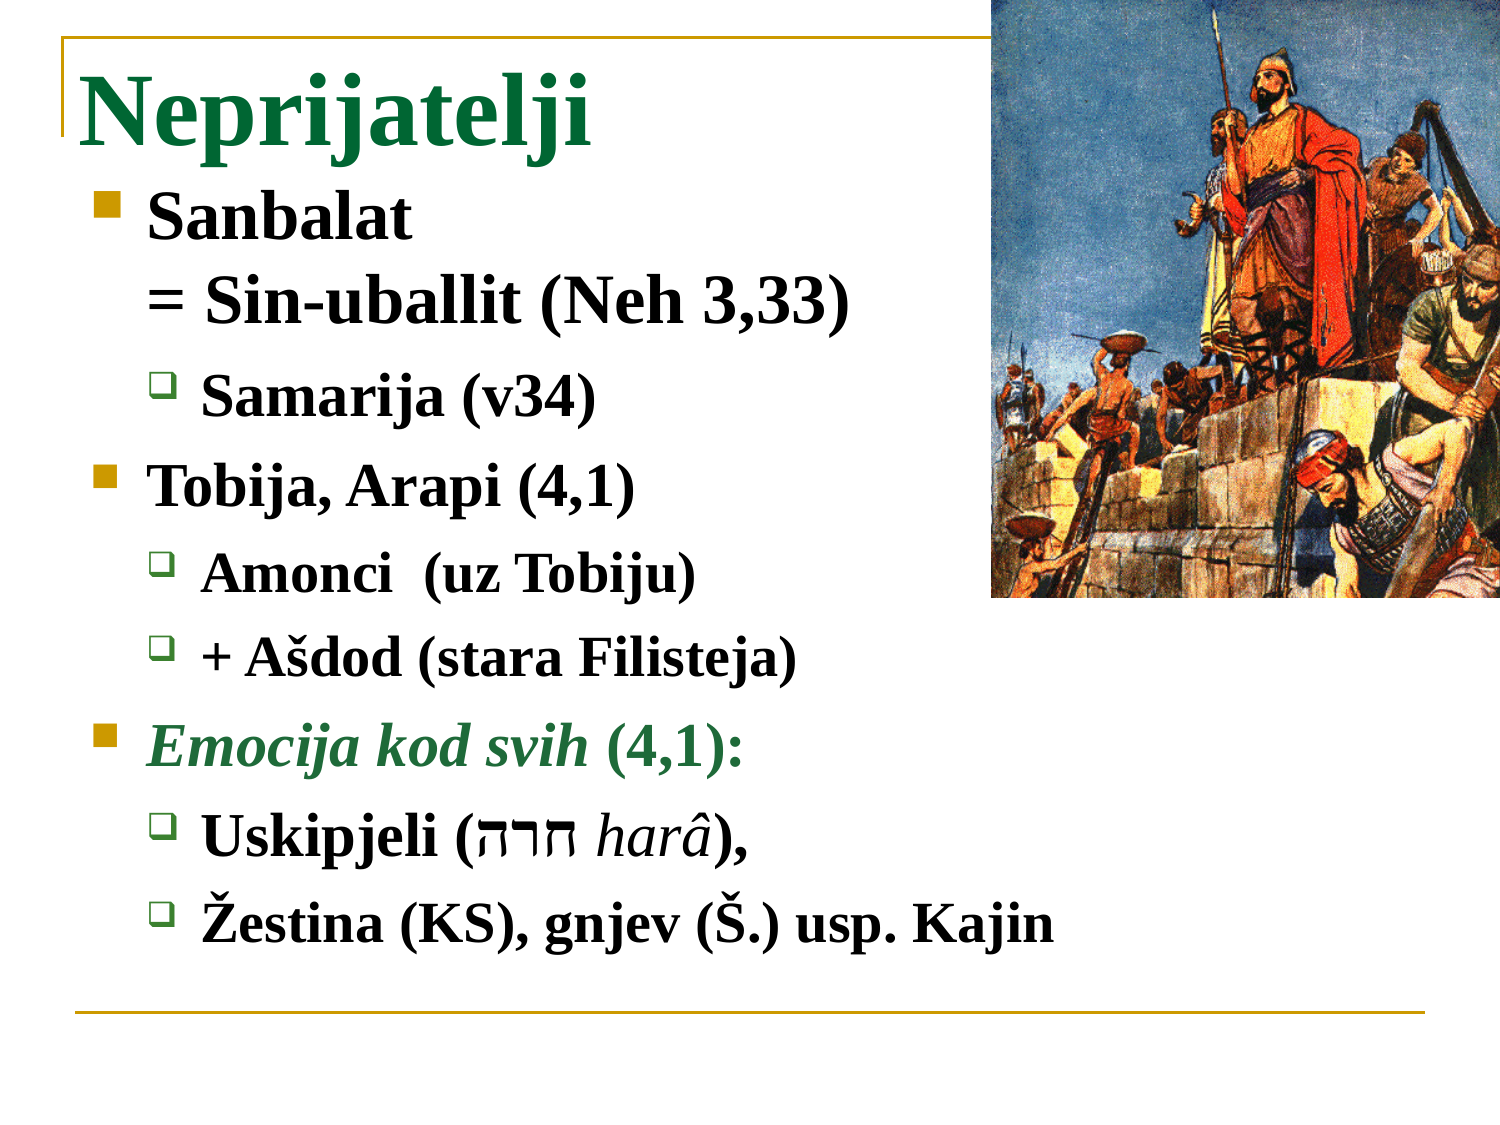

# Neprijatelji
Sanbalat
= Sin-uballit (Neh 3,33)
Samarija (v34)
Tobija, Arapi (4,1)
Amonci (uz Tobiju)
+ Ašdod (stara Filisteja)
Emocija kod svih (4,1):
Uskipjeli (חרה harâ),
Žestina (KS), gnjev (Š.) usp. Kajin
Jeruzalem 1687.